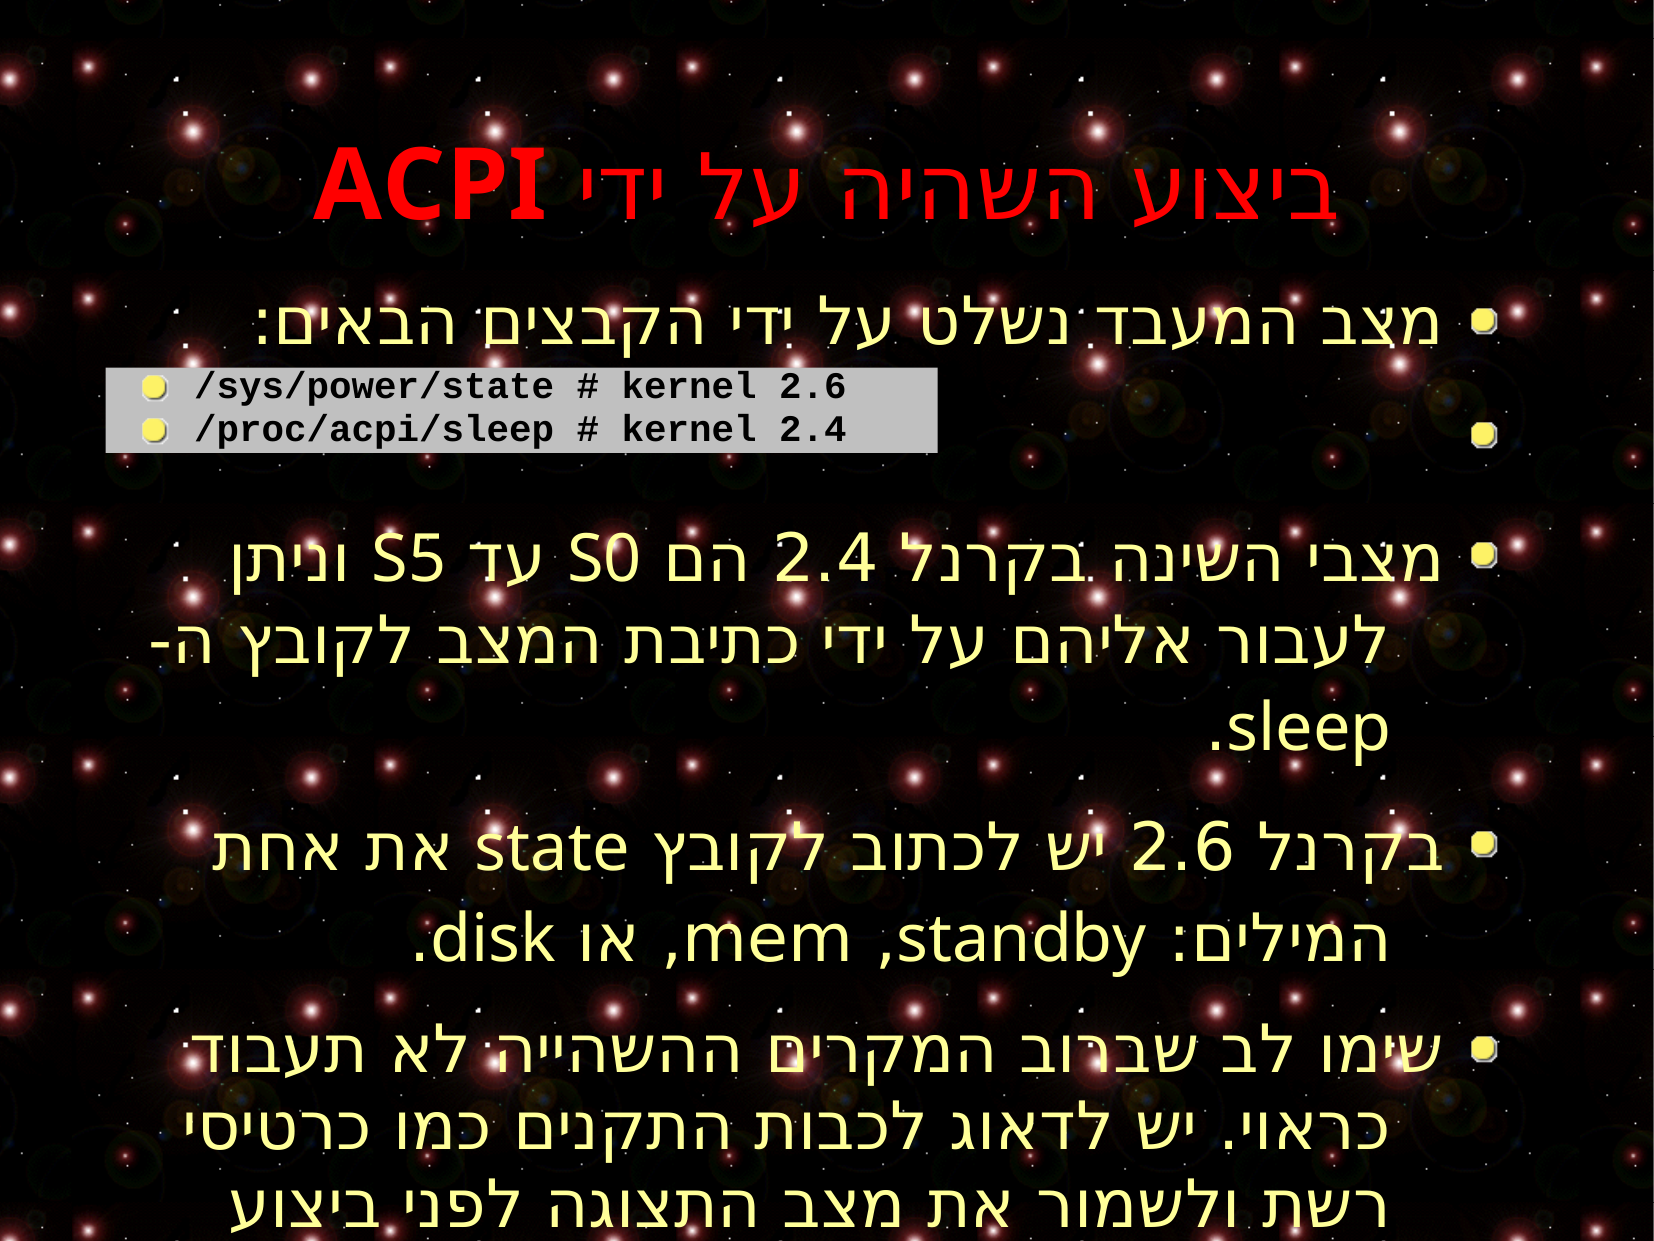

# ביצוע השהיה על ידי ACPI
מצב המעבד נשלט על ידי הקבצים הבאים:
מצבי השינה בקרנל 2.4 הם S0 עד S5 וניתן לעבור אליהם על ידי כתיבת המצב לקובץ ה- sleep.
בקרנל 2.6 יש לכתוב לקובץ state את אחת המילים: standby, ‏mem, או disk.
שימו לב שברוב המקרים ההשהייה לא תעבוד כראוי. יש לדאוג לכבות התקנים כמו כרטיסי רשת ולשמור את מצב התצוגה לפני ביצוע ההשהייה.
רצוי לבדוק ביצוע השהייה במצב טקסטואלי ועם מערכות קבצים לא-עגונות.
/sys/power/state # kernel 2.6
/proc/acpi/sleep # kernel 2.4